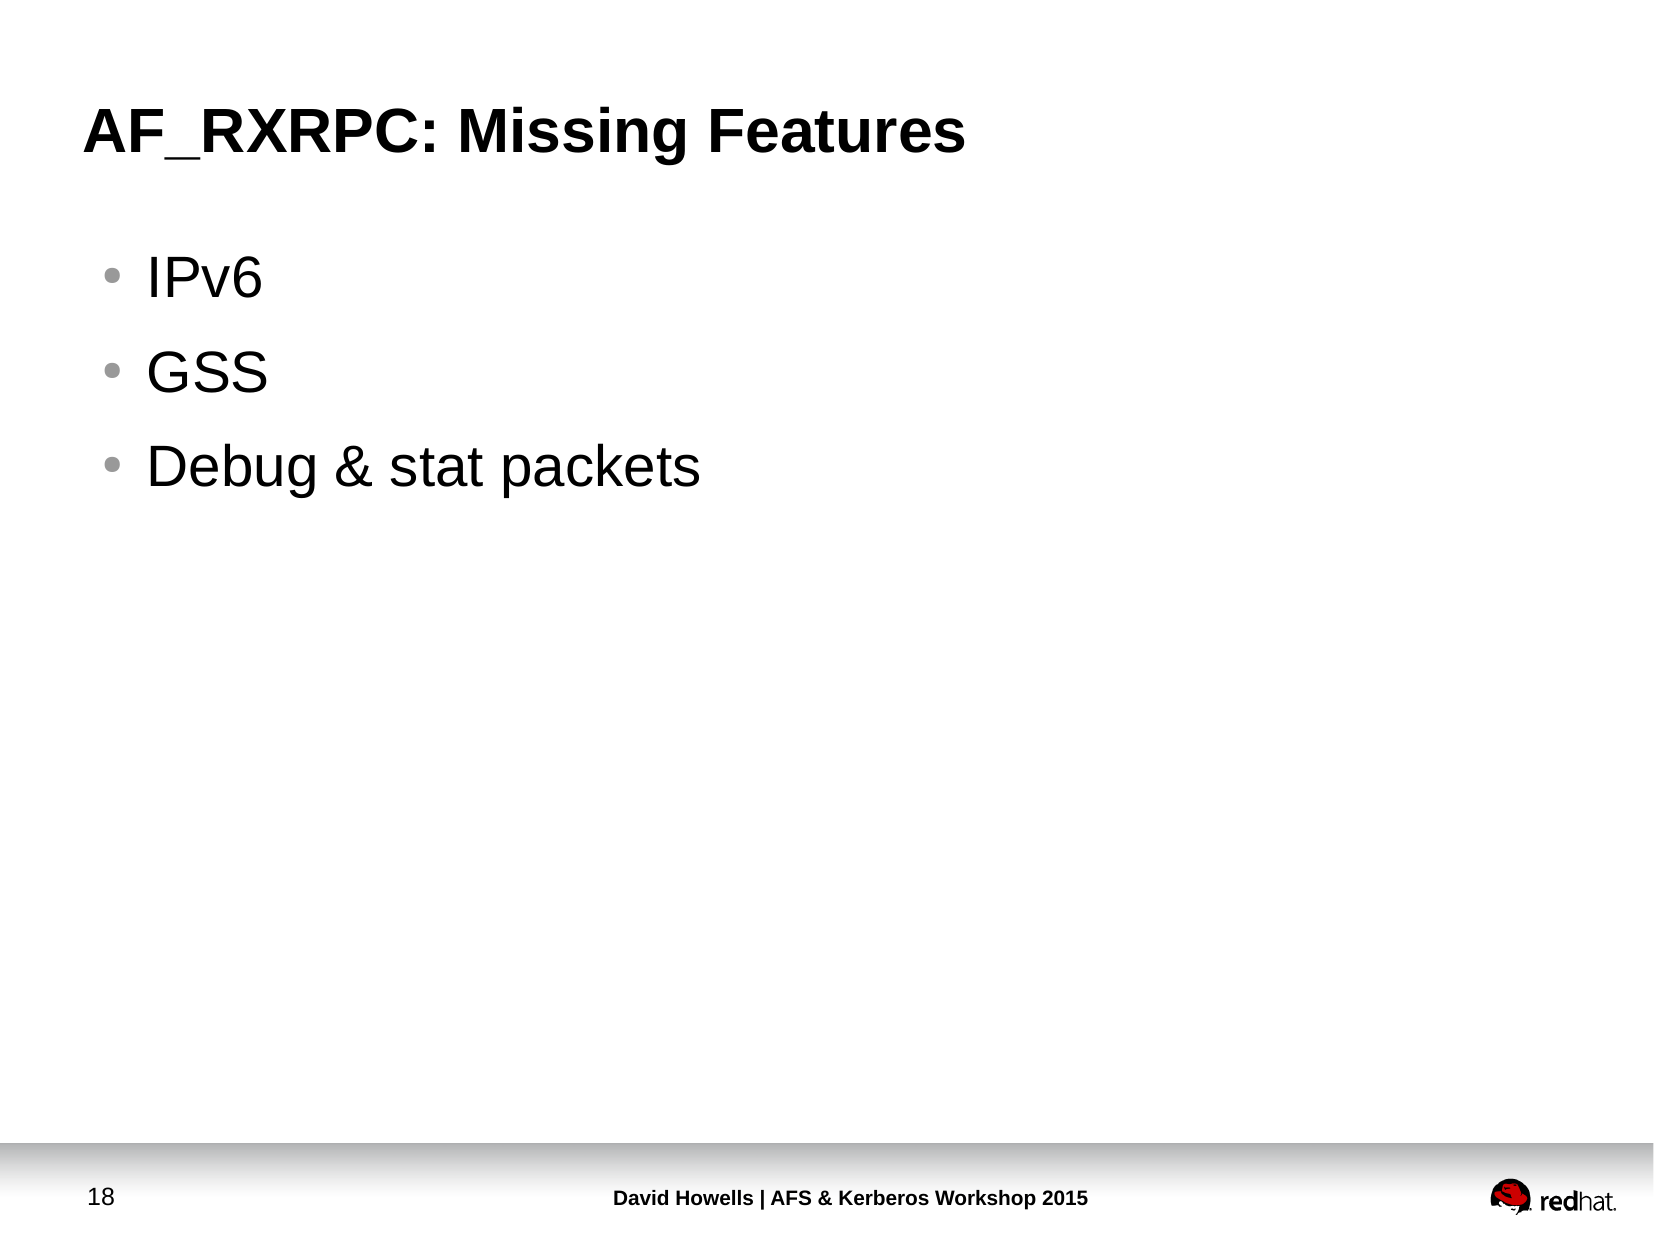

# AF_RXRPC: Missing Features
IPv6
GSS
Debug & stat packets